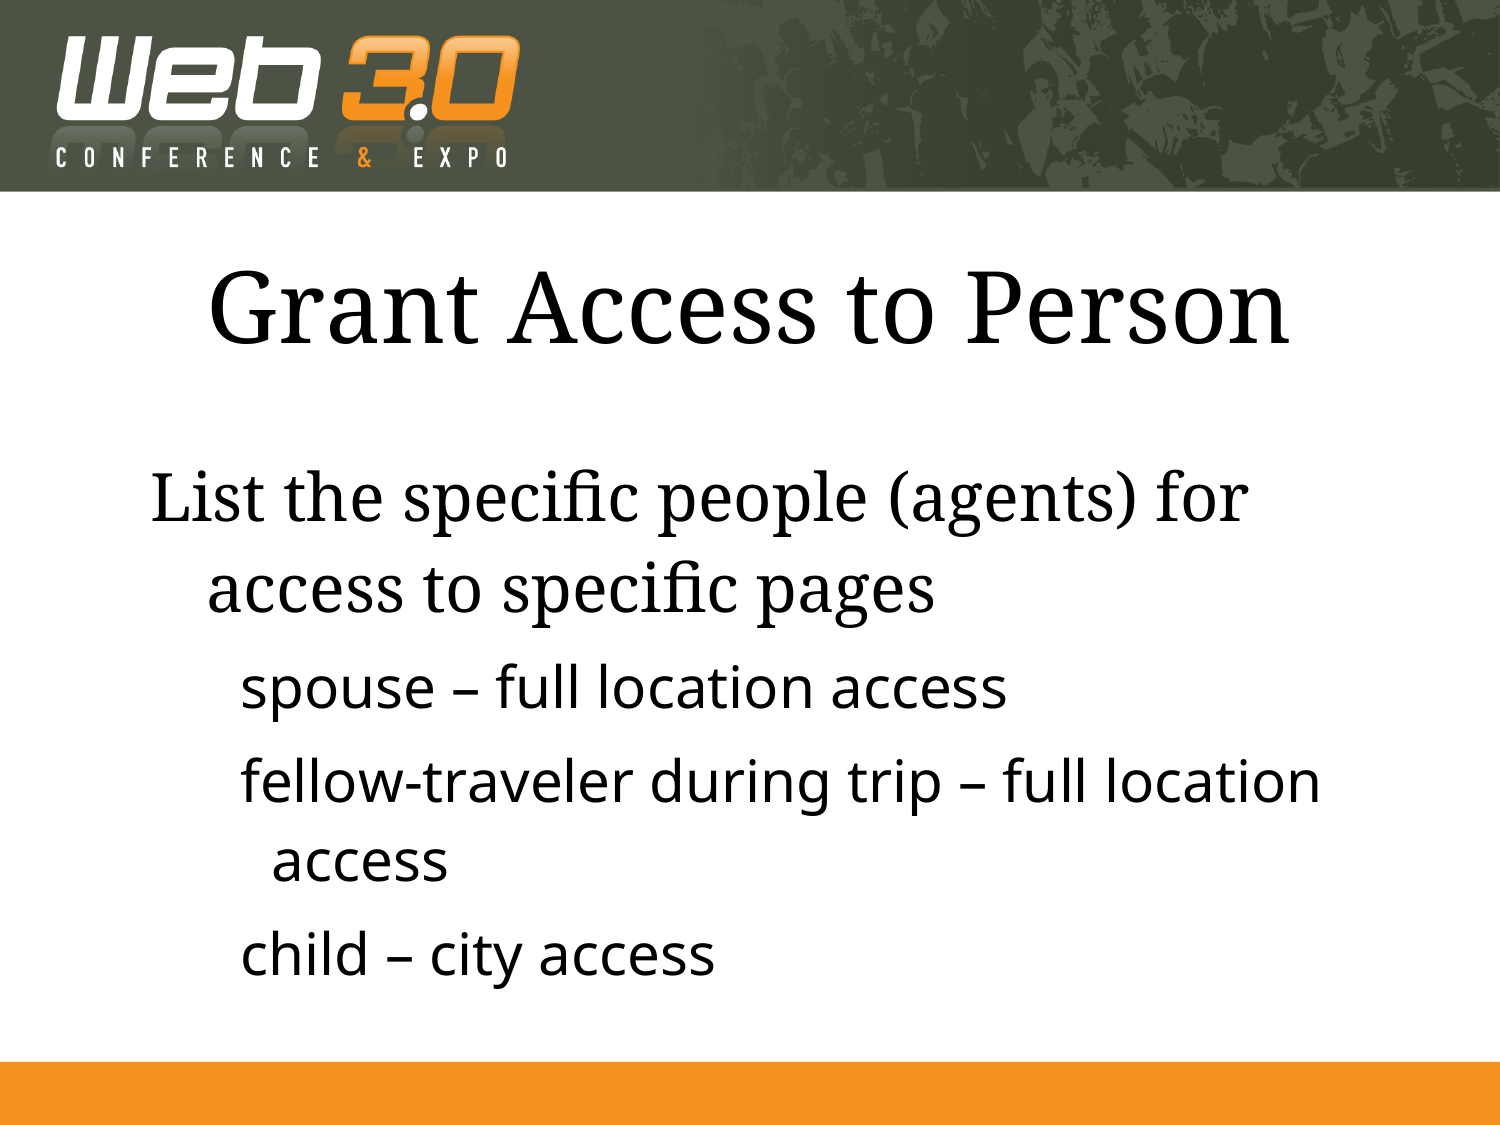

# Grant Access to Person
List the specific people (agents) for access to specific pages
 spouse – full location access
 fellow-traveler during trip – full location access
 child – city access